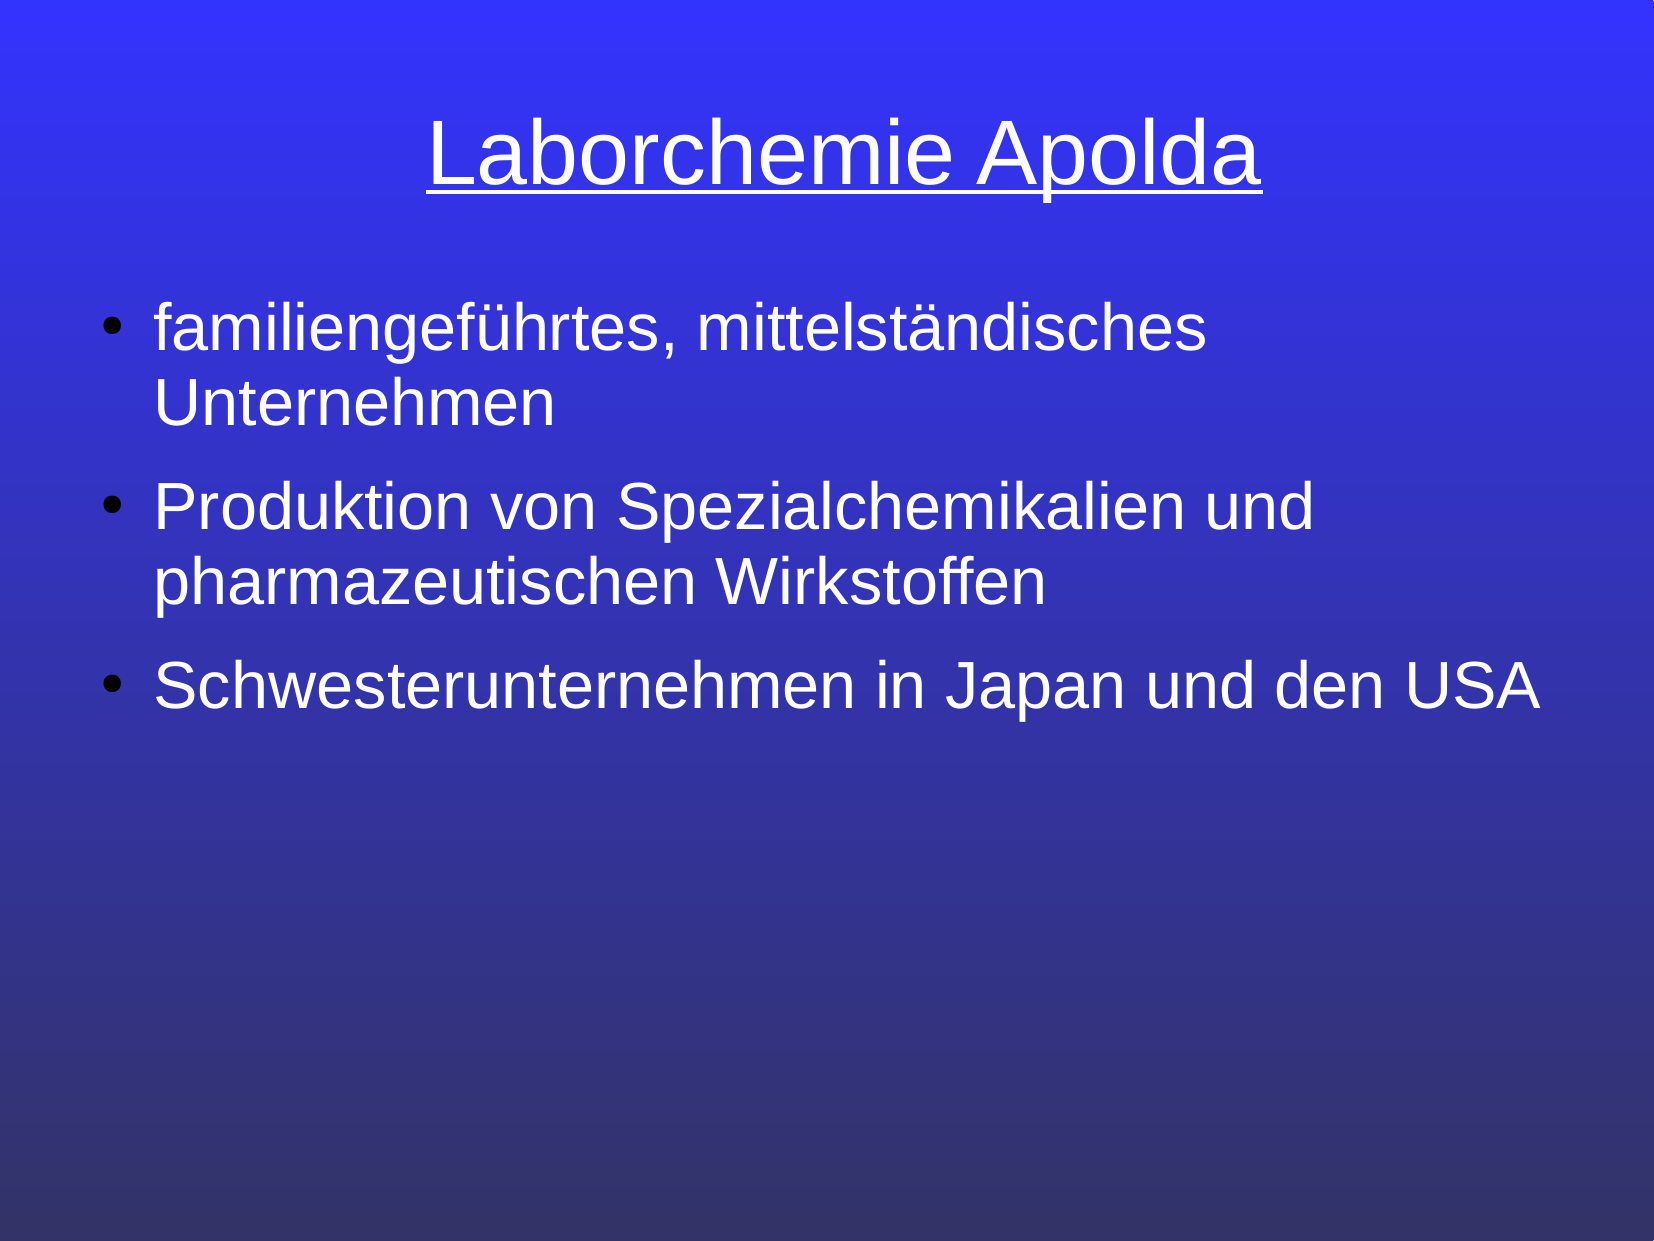

# Laborchemie Apolda
familiengeführtes, mittelständisches Unternehmen
Produktion von Spezialchemikalien und pharmazeutischen Wirkstoffen
Schwesterunternehmen in Japan und den USA